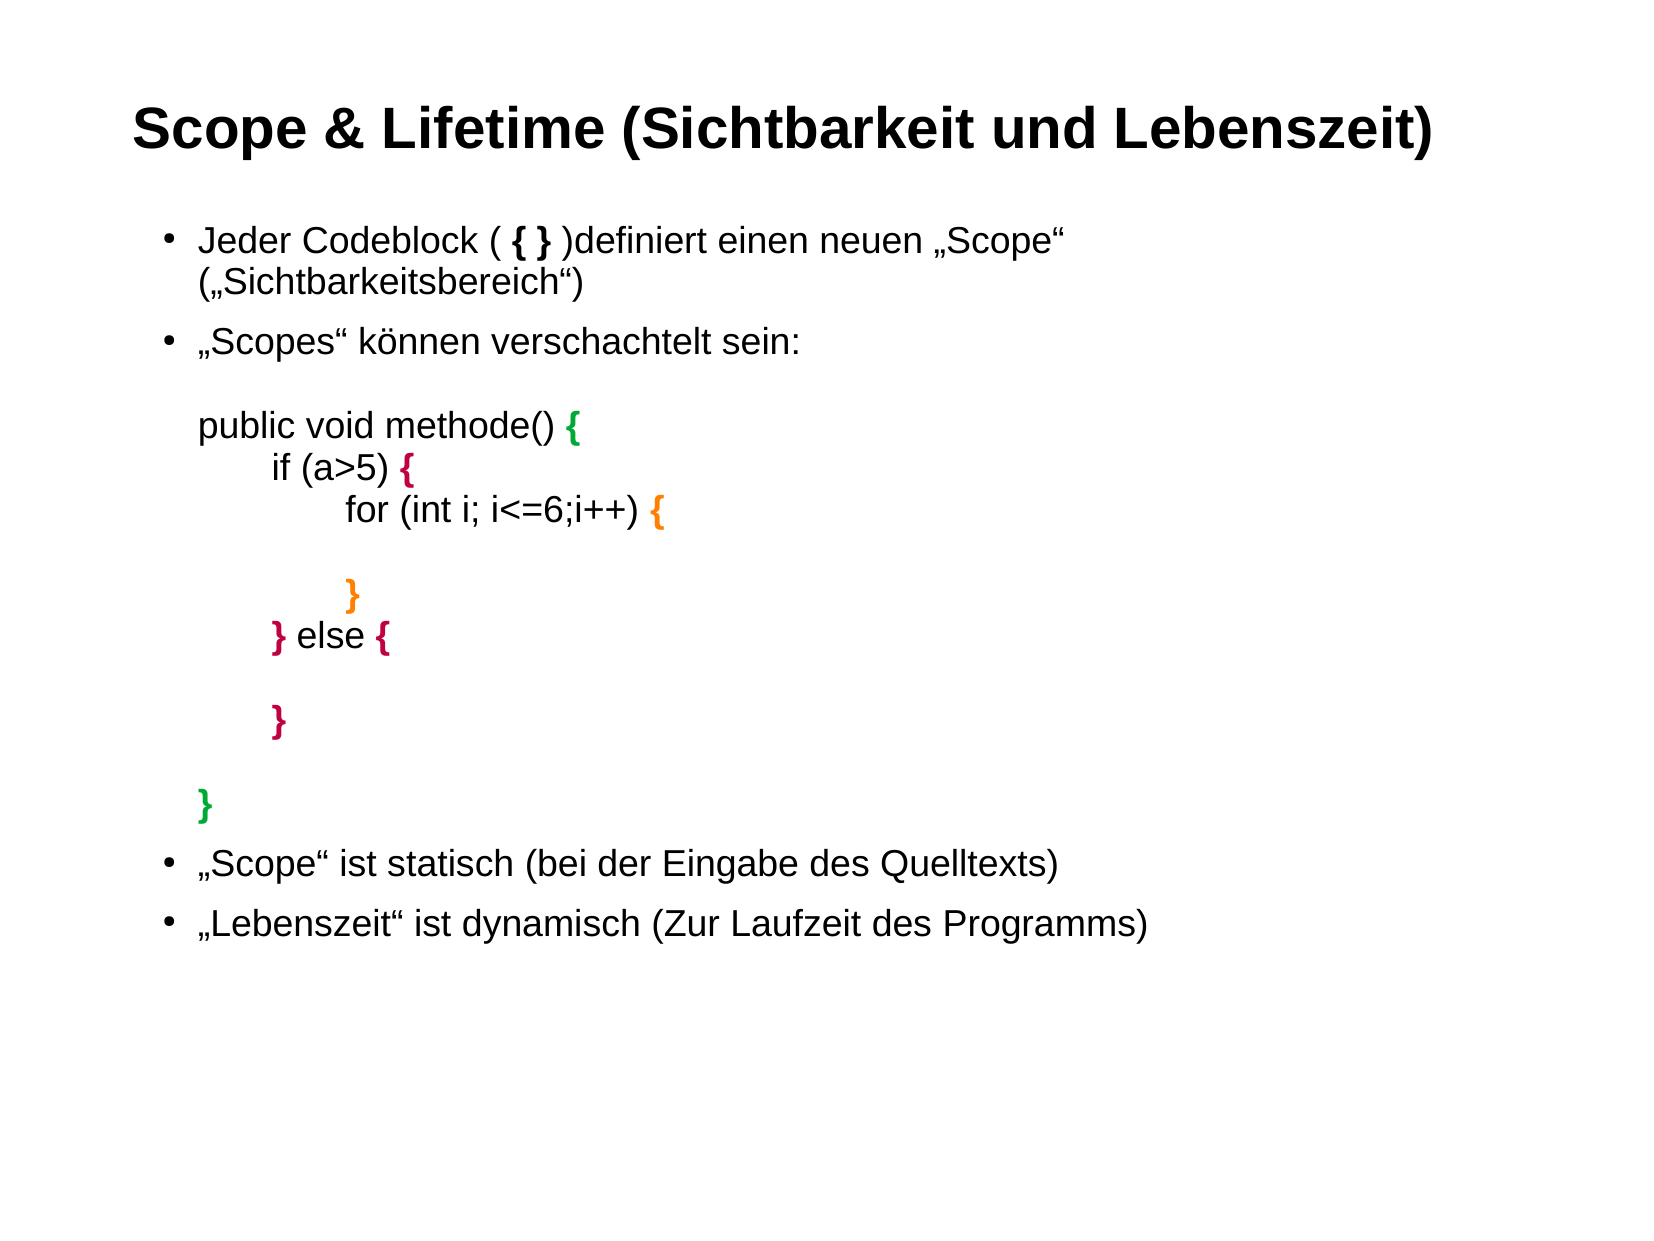

Scope & Lifetime (Sichtbarkeit und Lebenszeit)
Jeder Codeblock ( { } )definiert einen neuen „Scope“ („Sichtbarkeitsbereich“)
„Scopes“ können verschachtelt sein:
public void methode() {
	if (a>5) {
		for (int i; i<=6;i++) {
		}
 	} else {
	}
}
„Scope“ ist statisch (bei der Eingabe des Quelltexts)
„Lebenszeit“ ist dynamisch (Zur Laufzeit des Programms)